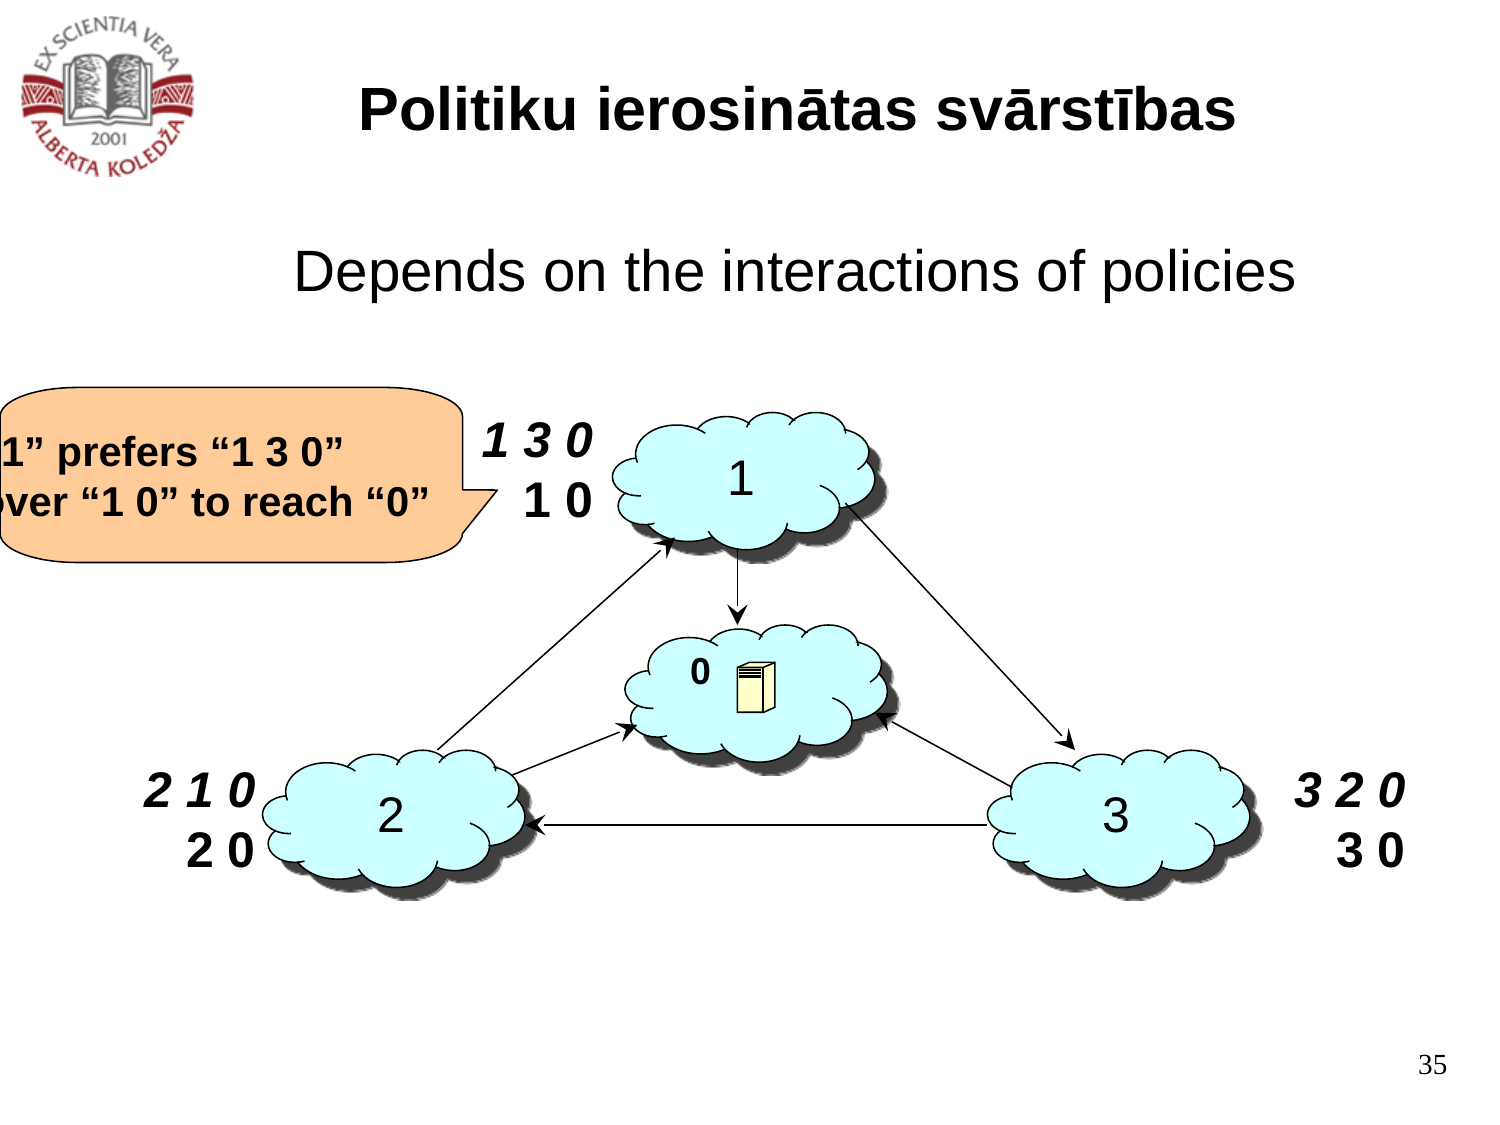

# Politiku ierosinātas svārstības
Depends on the interactions of policies
“1” prefers “1 3 0”
over “1 0” to reach “0”
1 3 0
 1 0
1
2
3
0
2 1 0
 2 0
3 2 0
 3 0